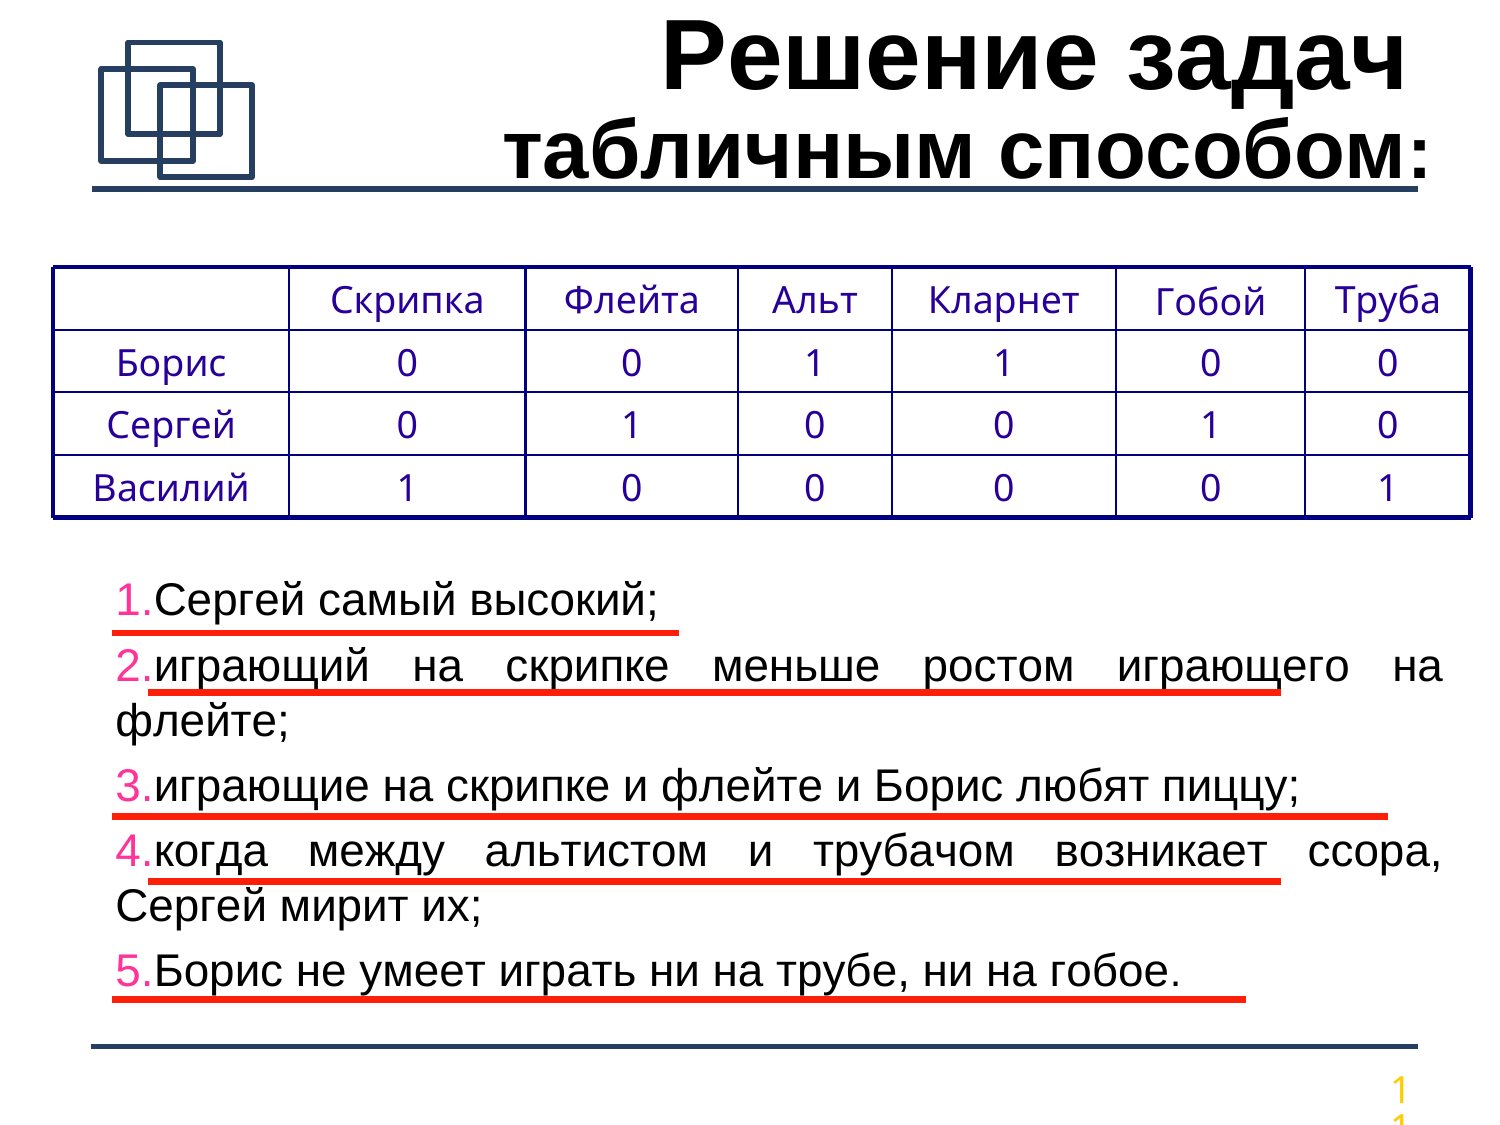

Решение задач
табличным способом:
Скрипка
Флейта
Альт
Кларнет
Труба
Гобой
Борис
0
0
1
1
0
0
Сергей
0
1
0
0
1
0
Василий
1
0
0
0
0
1
# Сергей самый высокий;
играющий на скрипке меньше ростом играющего на флейте;
играющие на скрипке и флейте и Борис любят пиццу;
когда между альтистом и трубачом возникает ссора, Сергей мирит их;
Борис не умеет играть ни на трубе, ни на гобое.